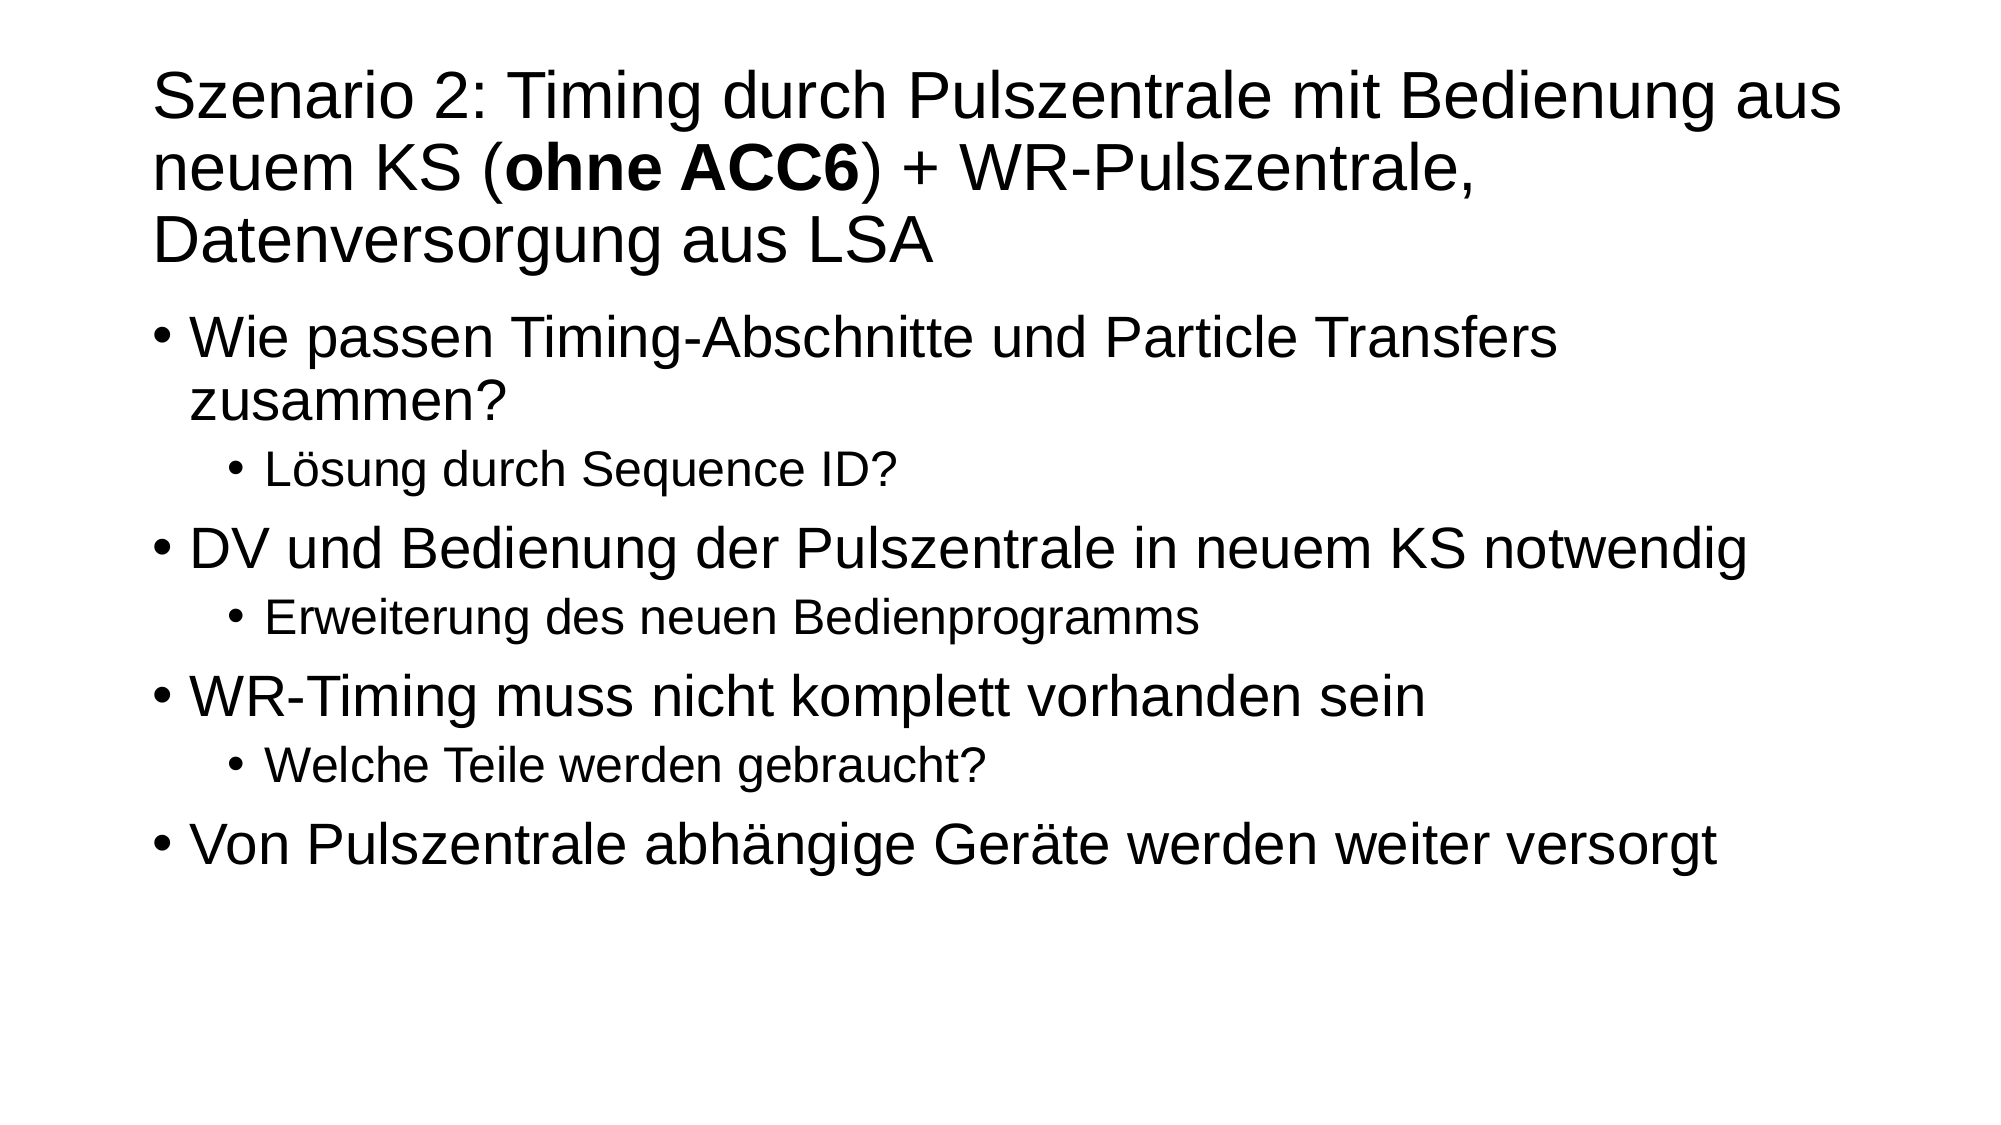

# Szenario 2: Timing durch Pulszentrale mit Bedienung aus neuem KS (ohne ACC6) + WR-Pulszentrale, Datenversorgung aus LSA
Wie passen Timing-Abschnitte und Particle Transfers zusammen?
Lösung durch Sequence ID?
DV und Bedienung der Pulszentrale in neuem KS notwendig
Erweiterung des neuen Bedienprogramms
WR-Timing muss nicht komplett vorhanden sein
Welche Teile werden gebraucht?
Von Pulszentrale abhängige Geräte werden weiter versorgt